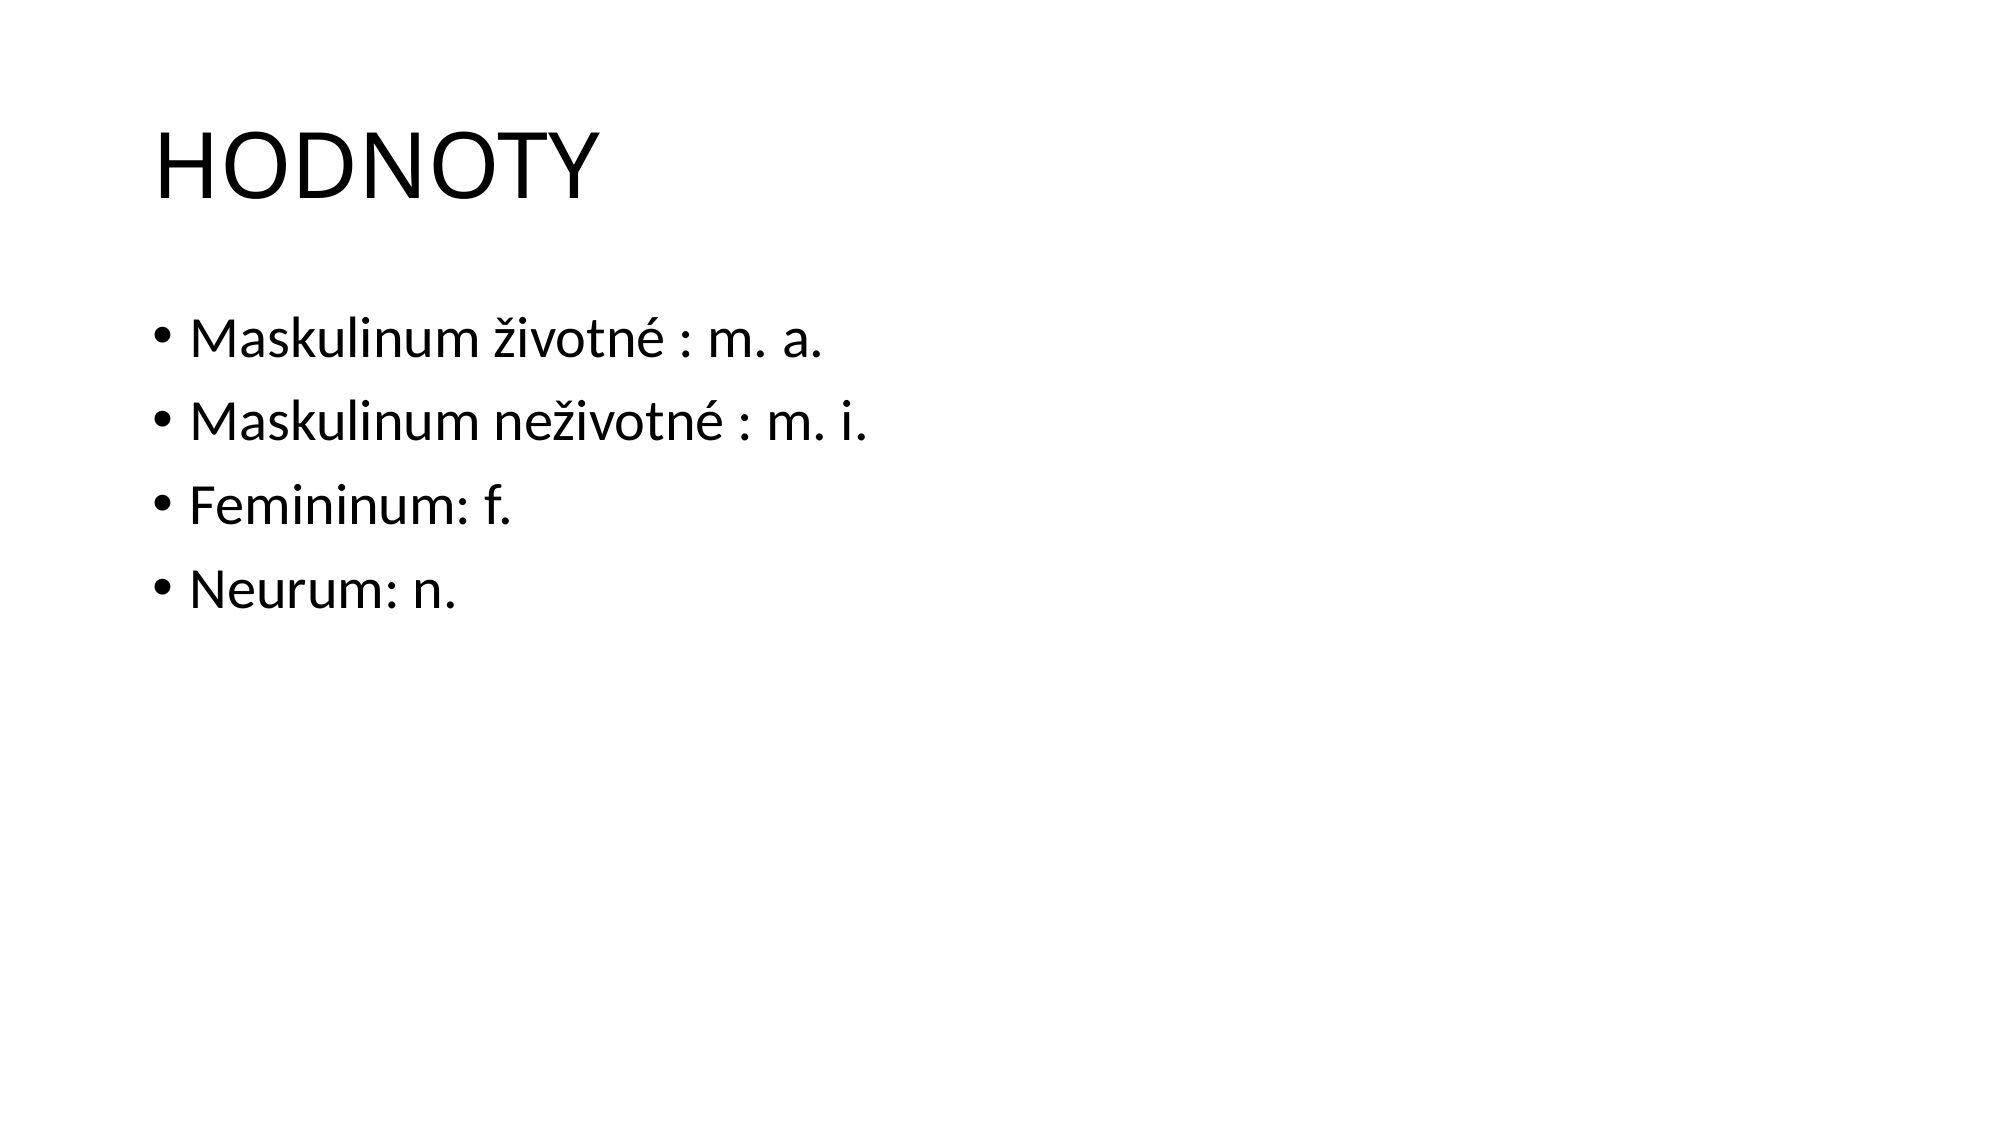

# HODNOTY
Maskulinum životné : m. a.
Maskulinum neživotné : m. i.
Femininum: f.
Neurum: n.